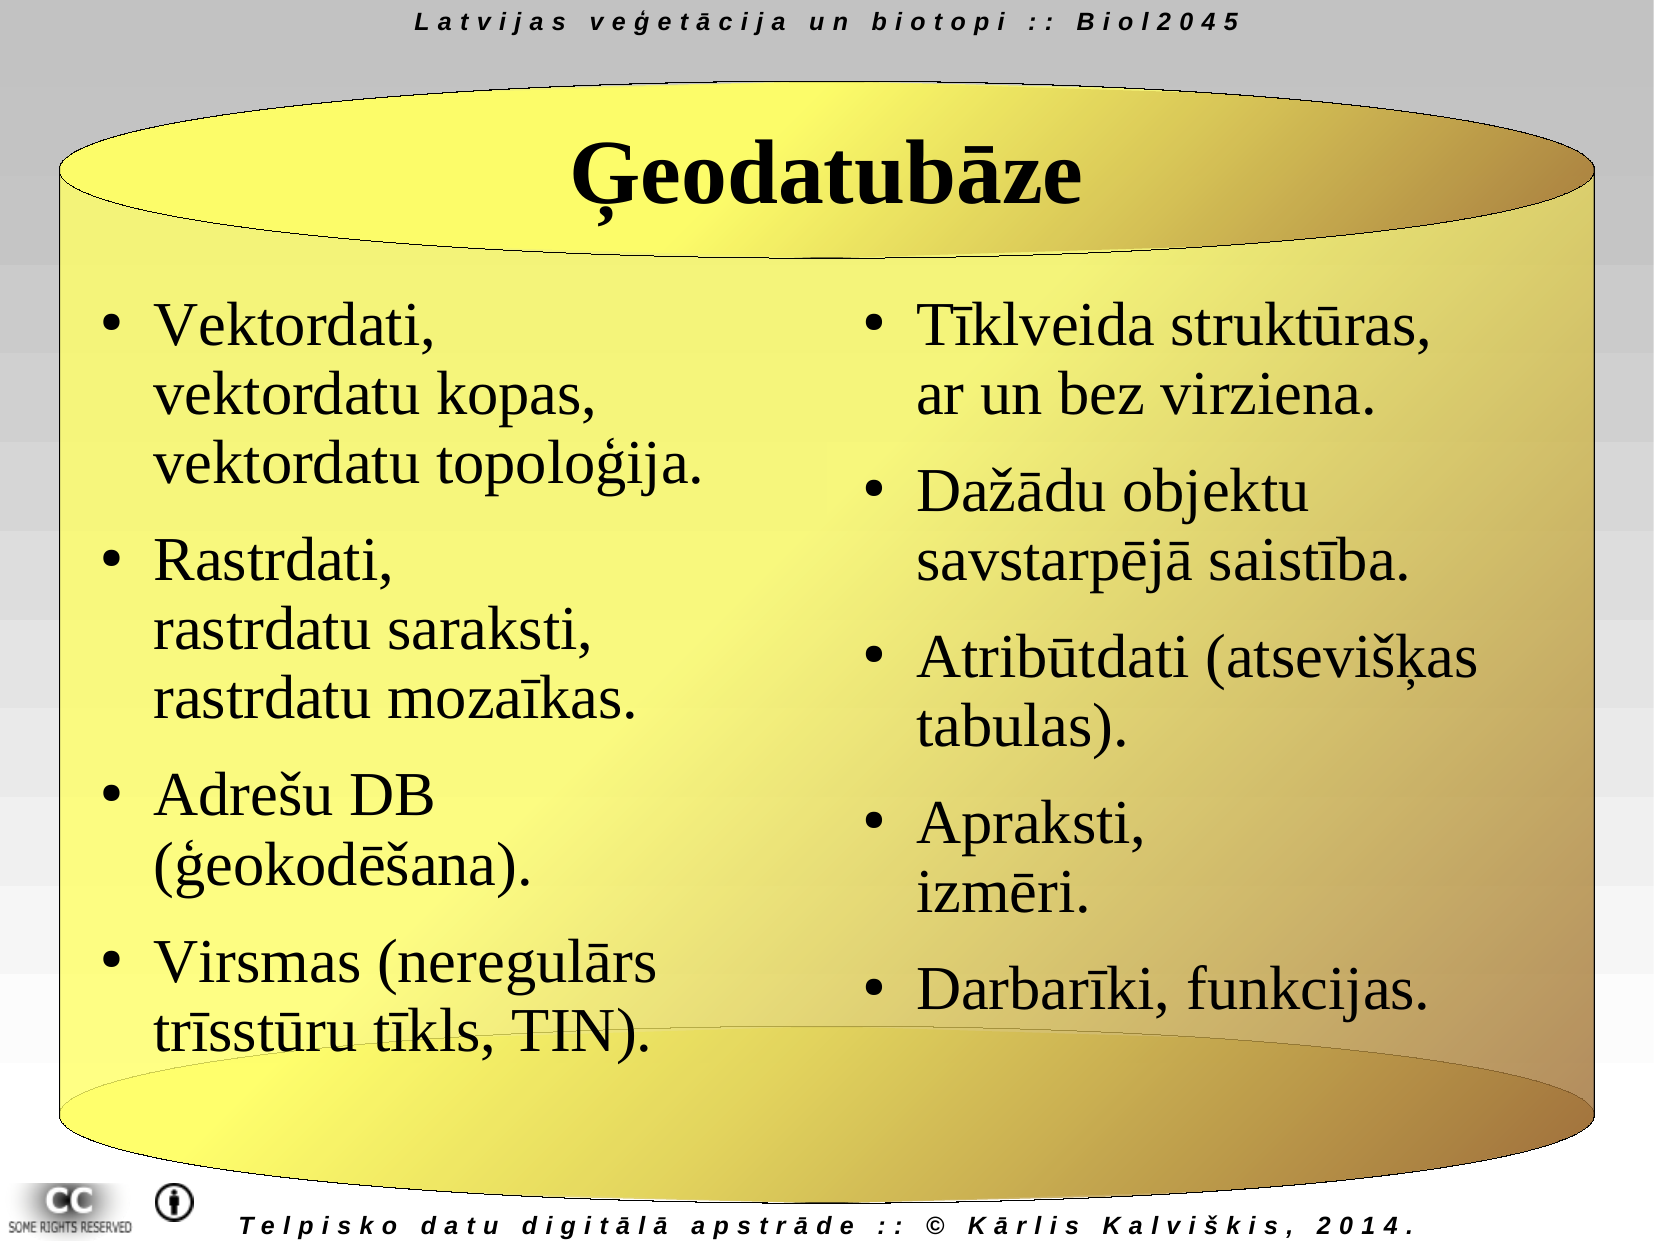

# Ģeodatubāze
Vektordati,
vektordatu kopas,
vektordatu topoloģija.
Rastrdati,
rastrdatu saraksti,
rastrdatu mozaīkas.
Adrešu DB (ģeokodēšana).
Virsmas (neregulārs trīsstūru tīkls, TIN).
Tīklveida struktūras,
ar un bez virziena.
Dažādu objektu savstarpējā saistība.
Atribūtdati (atsevišķas tabulas).
Apraksti,
izmēri.
Darbarīki, funkcijas.